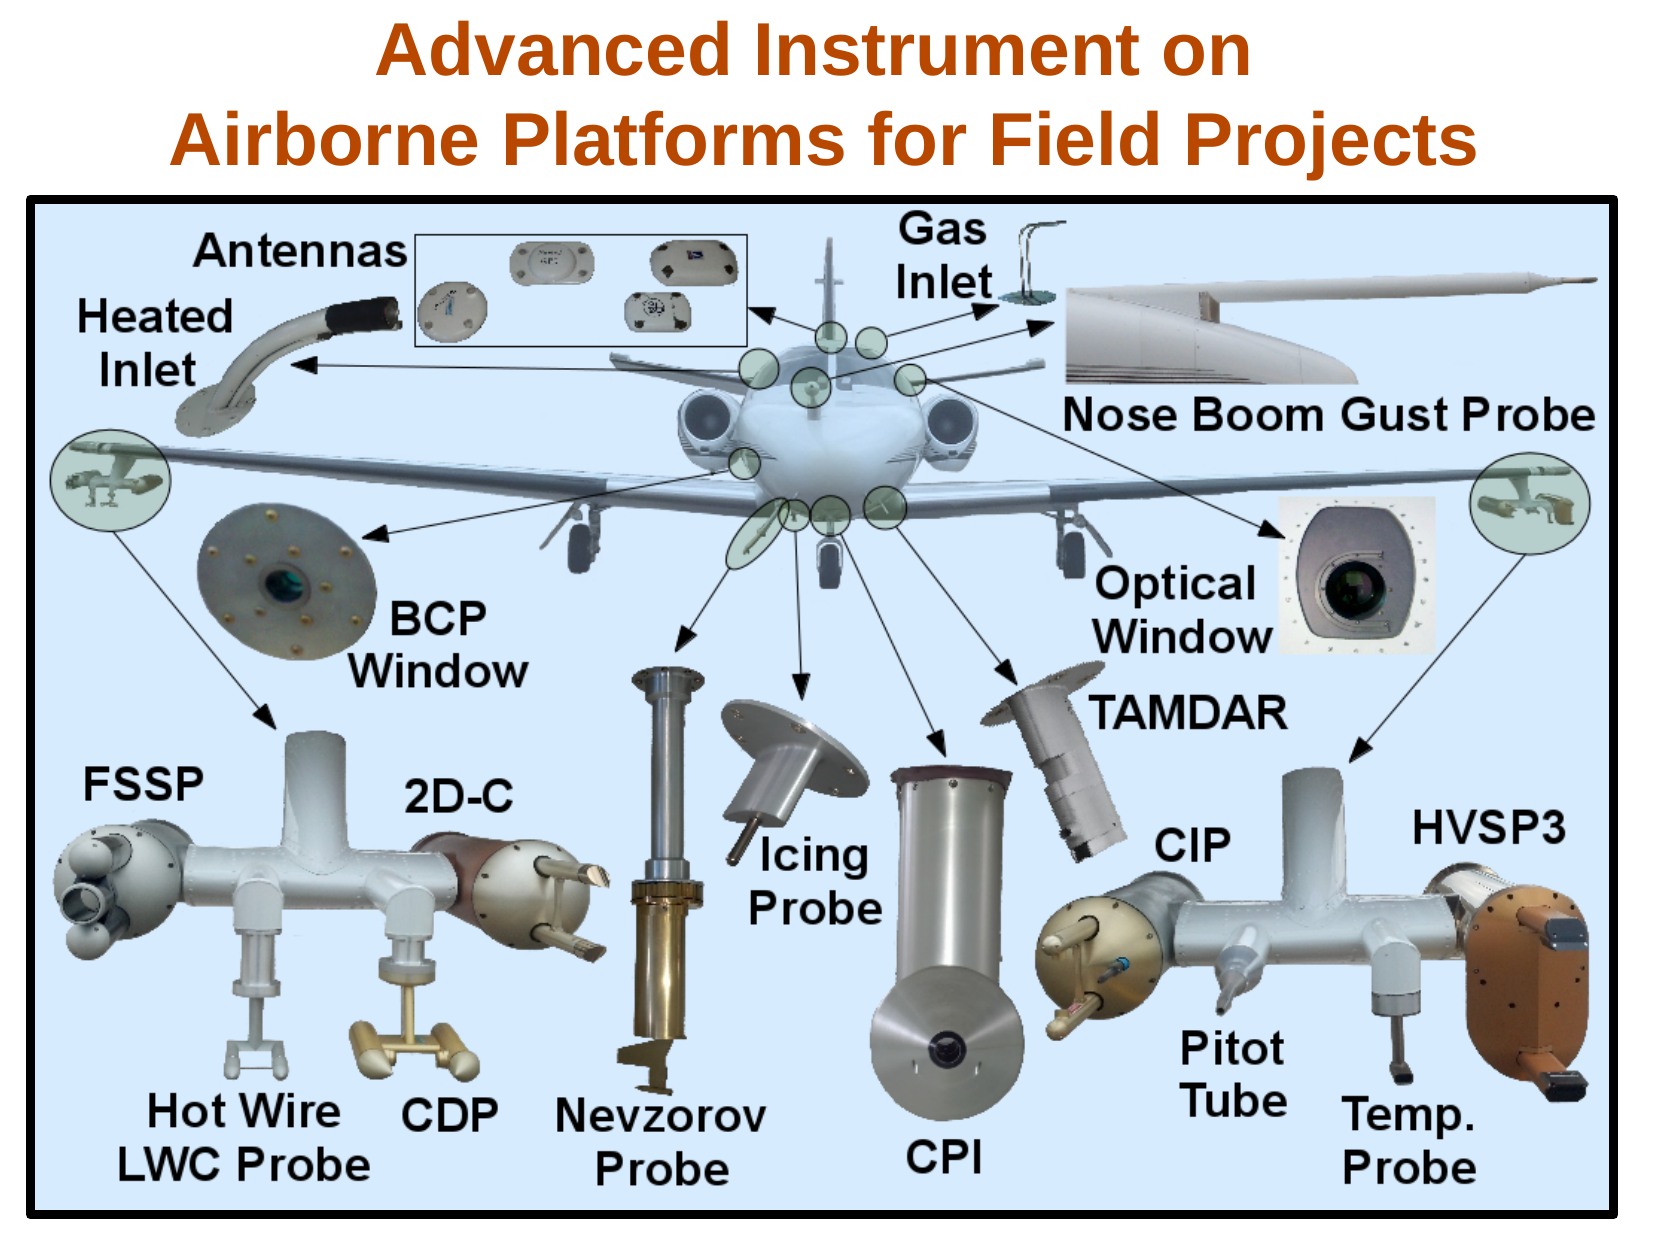

# Advanced Instrument on Airborne Platforms for Field Projects